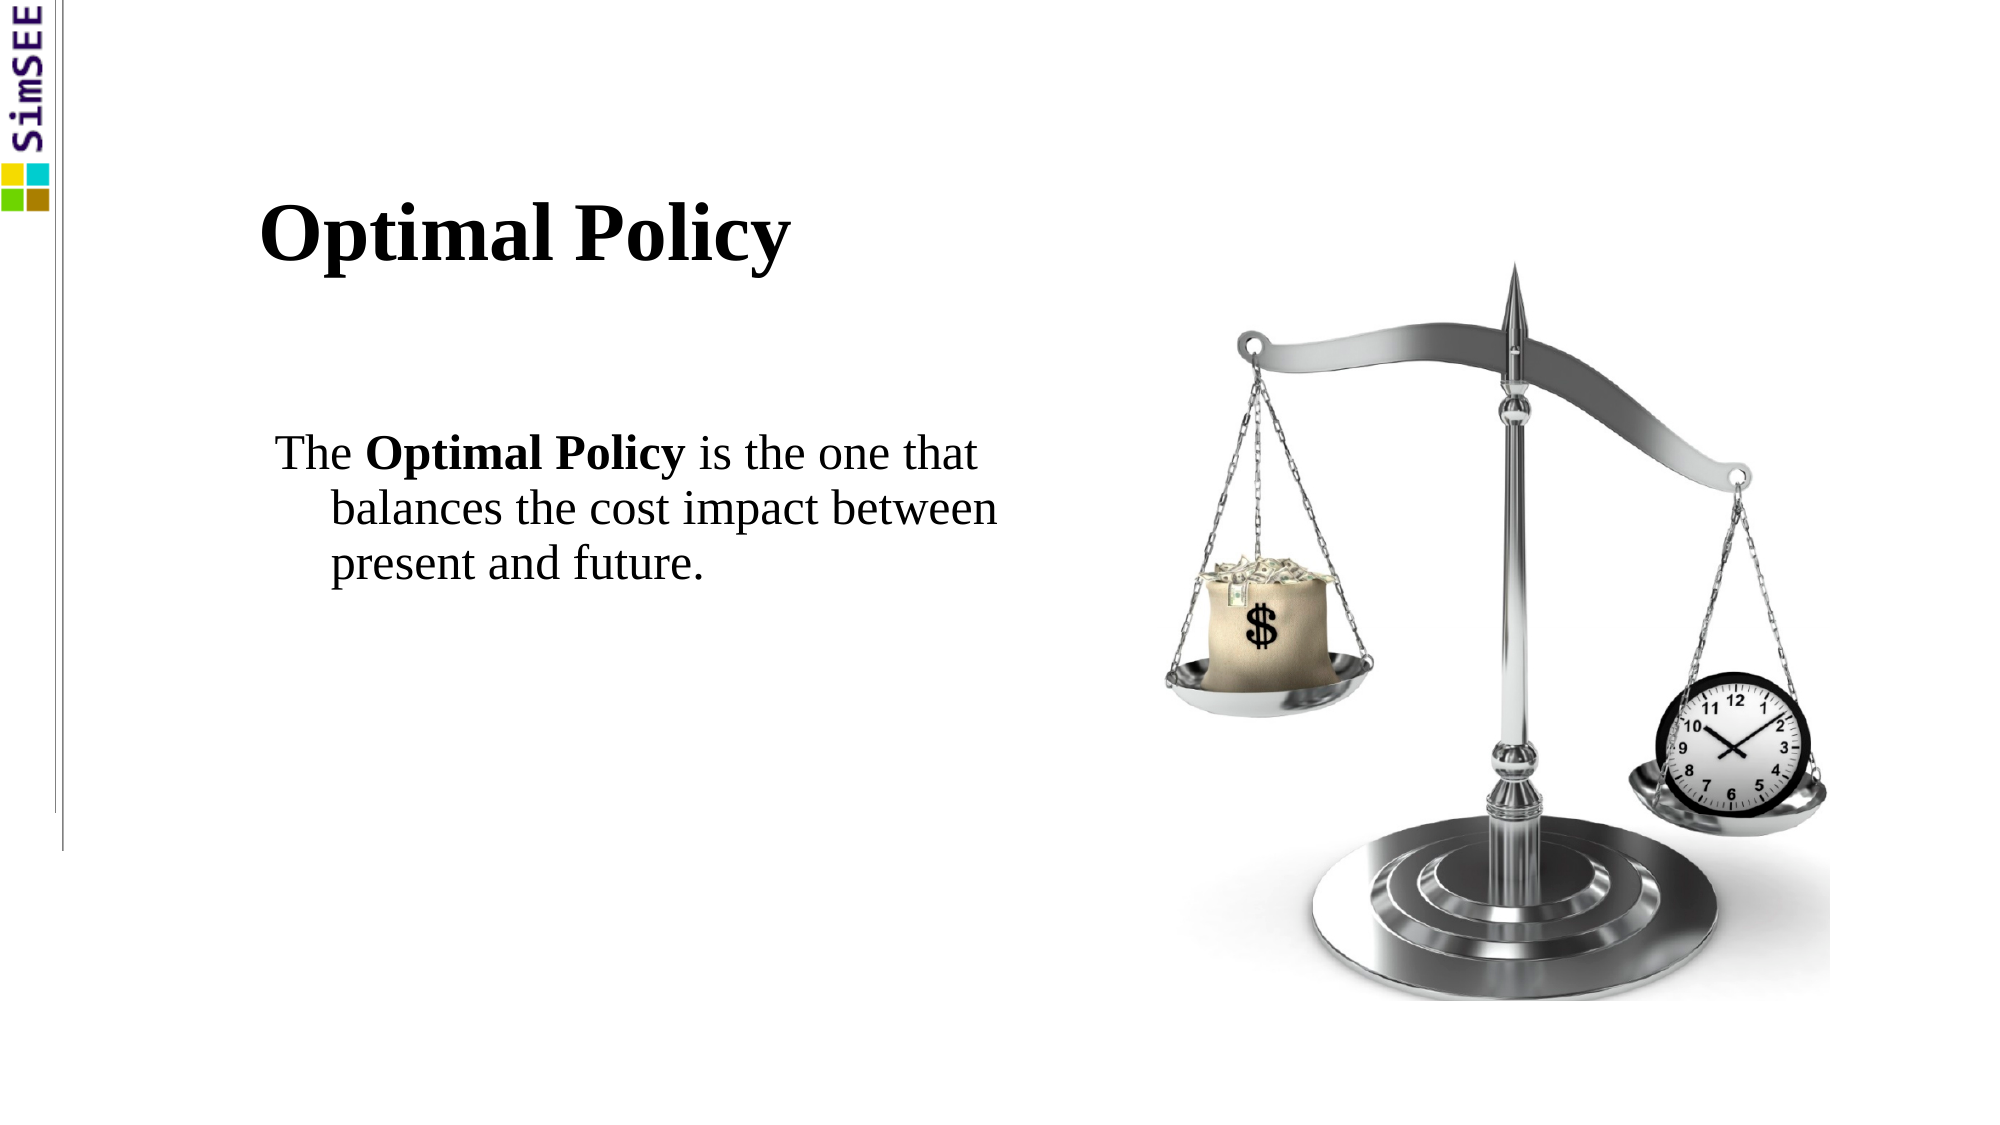

# Optimal Policy
The Optimal Policy is the one that balances the cost impact between present and future.